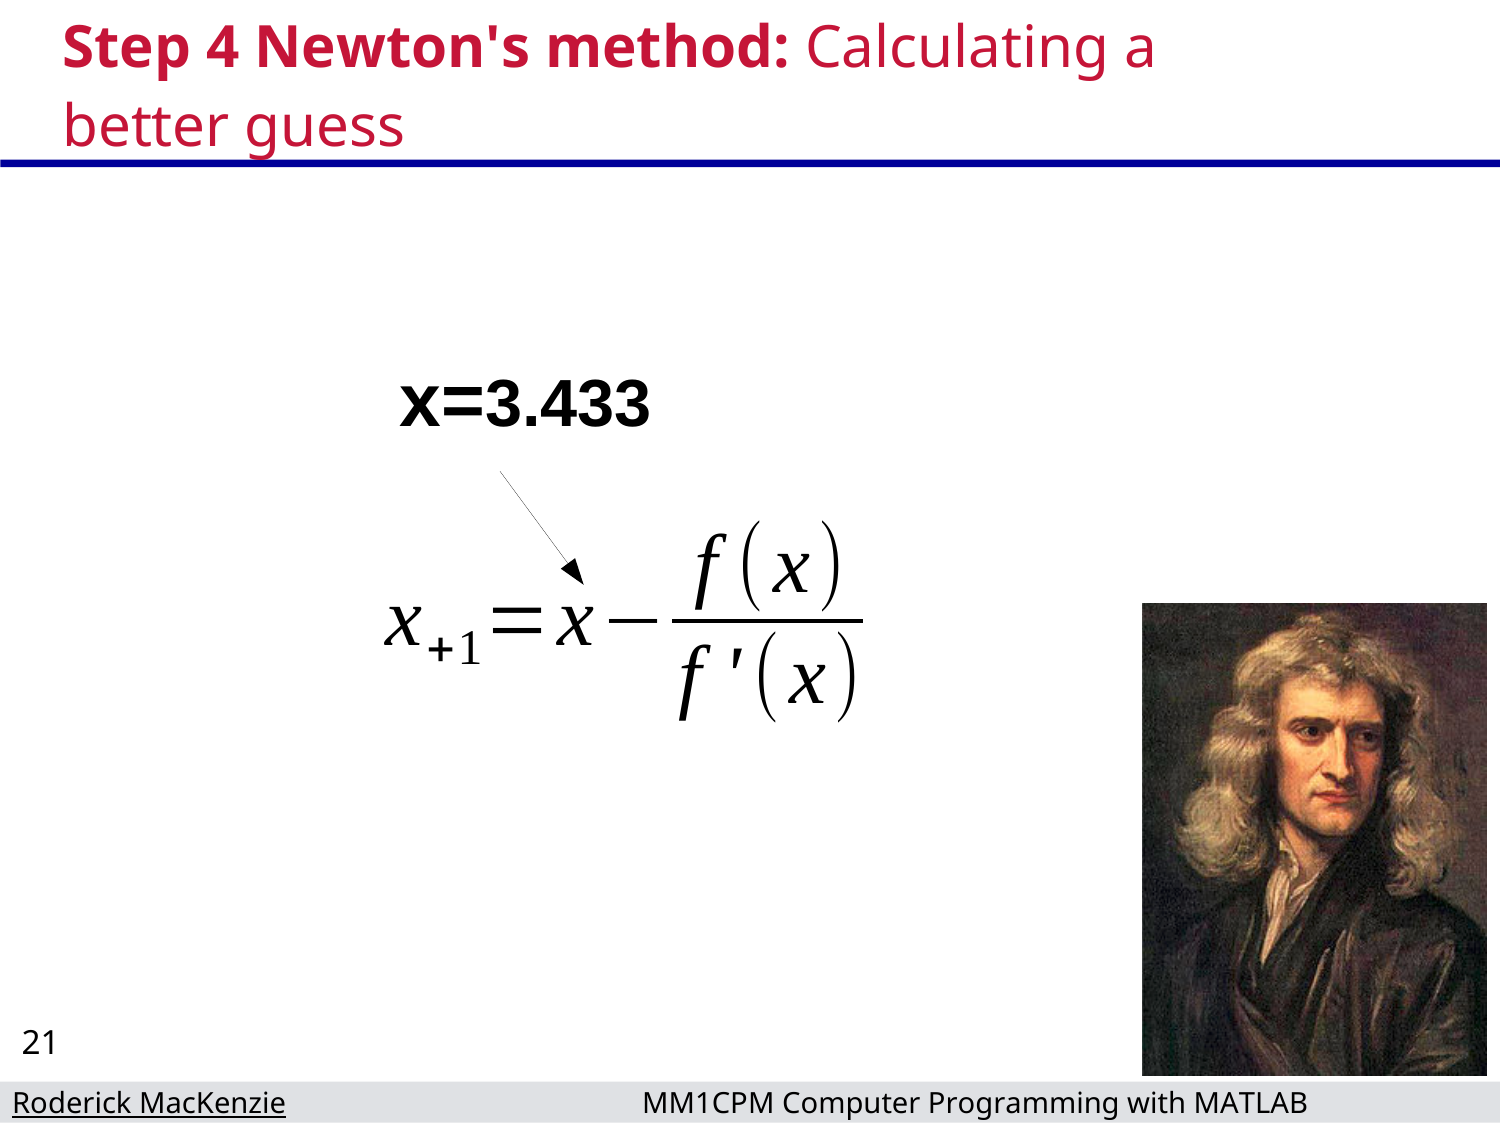

# Step 4 Newton's method: Calculating a better guess
x=3.433